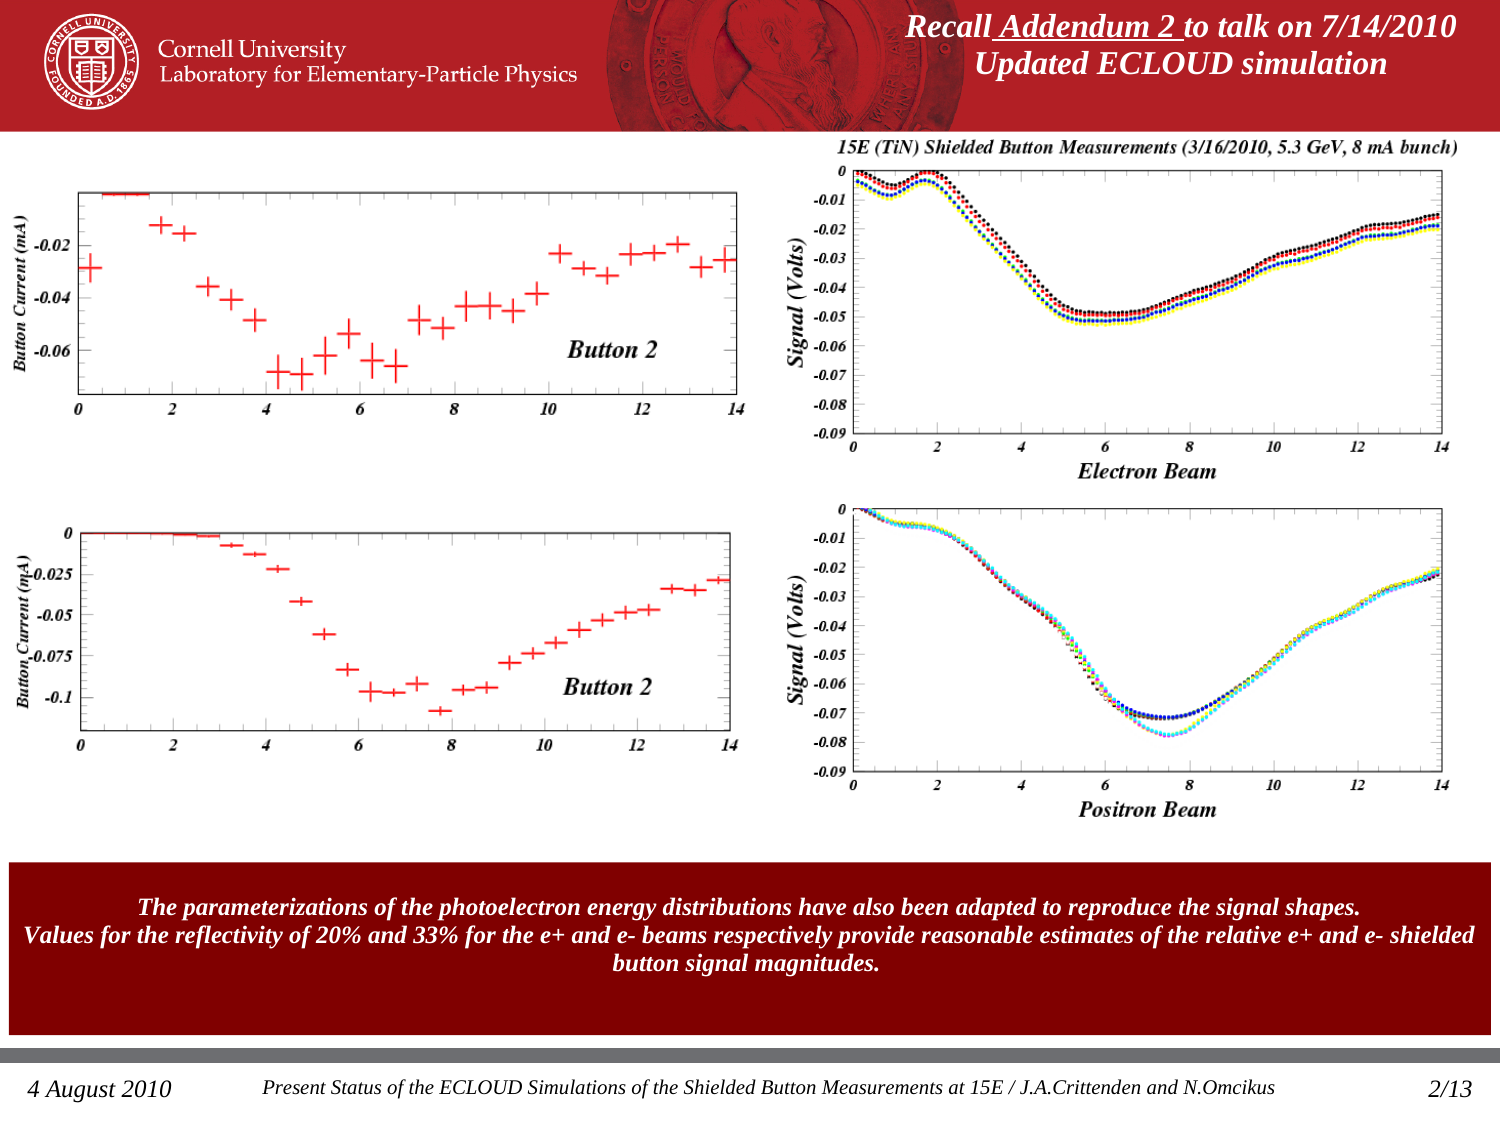

Recall Addendum 2 to talk on 7/14/2010
Updated ECLOUD simulation
The parameterizations of the photoelectron energy distributions have also been adapted to reproduce the signal shapes.
Values for the reflectivity of 20% and 33% for the e+ and e- beams respectively provide reasonable estimates of the relative e+ and e- shielded button signal magnitudes.